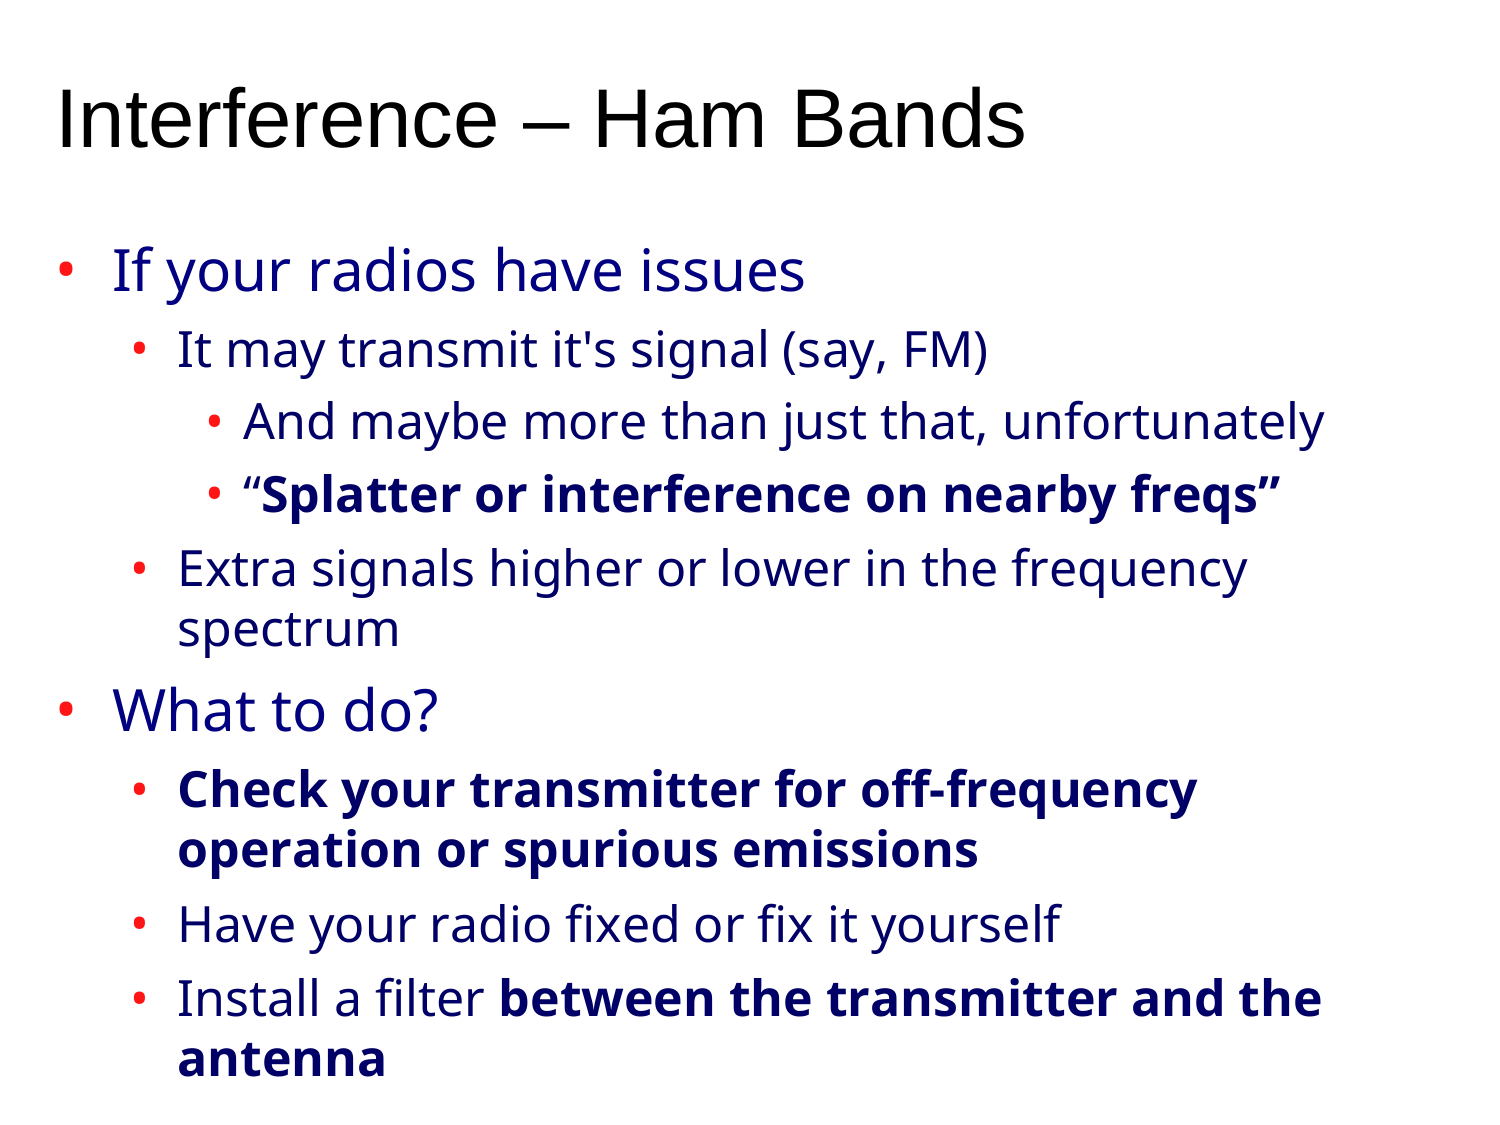

# Interference – Ham Bands
If your radios have issues
It may transmit it's signal (say, FM)
And maybe more than just that, unfortunately
“Splatter or interference on nearby freqs”
Extra signals higher or lower in the frequency spectrum
What to do?
Check your transmitter for off-frequency operation or spurious emissions
Have your radio fixed or fix it yourself
Install a filter between the transmitter and the antenna